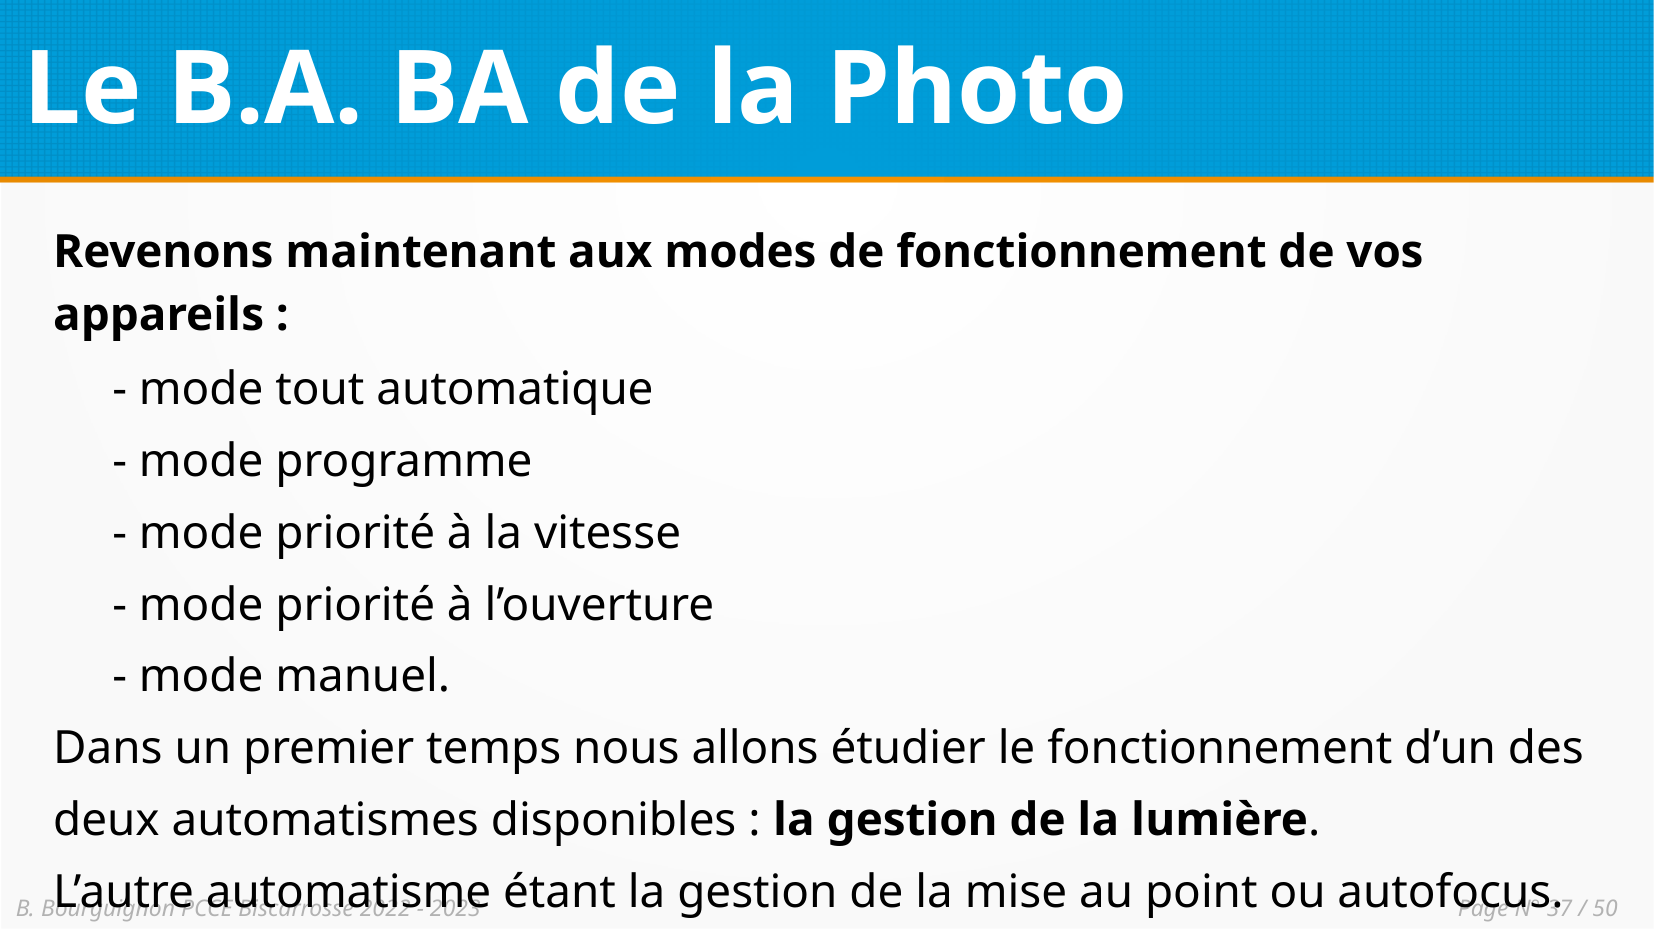

# Le B.A. BA de la Photo
Revenons maintenant aux modes de fonctionnement de vos appareils :
	- mode tout automatique
	- mode programme
	- mode priorité à la vitesse
	- mode priorité à l’ouverture
	- mode manuel.
Dans un premier temps nous allons étudier le fonctionnement d’un des deux automatismes disponibles : la gestion de la lumière.
L’autre automatisme étant la gestion de la mise au point ou autofocus.